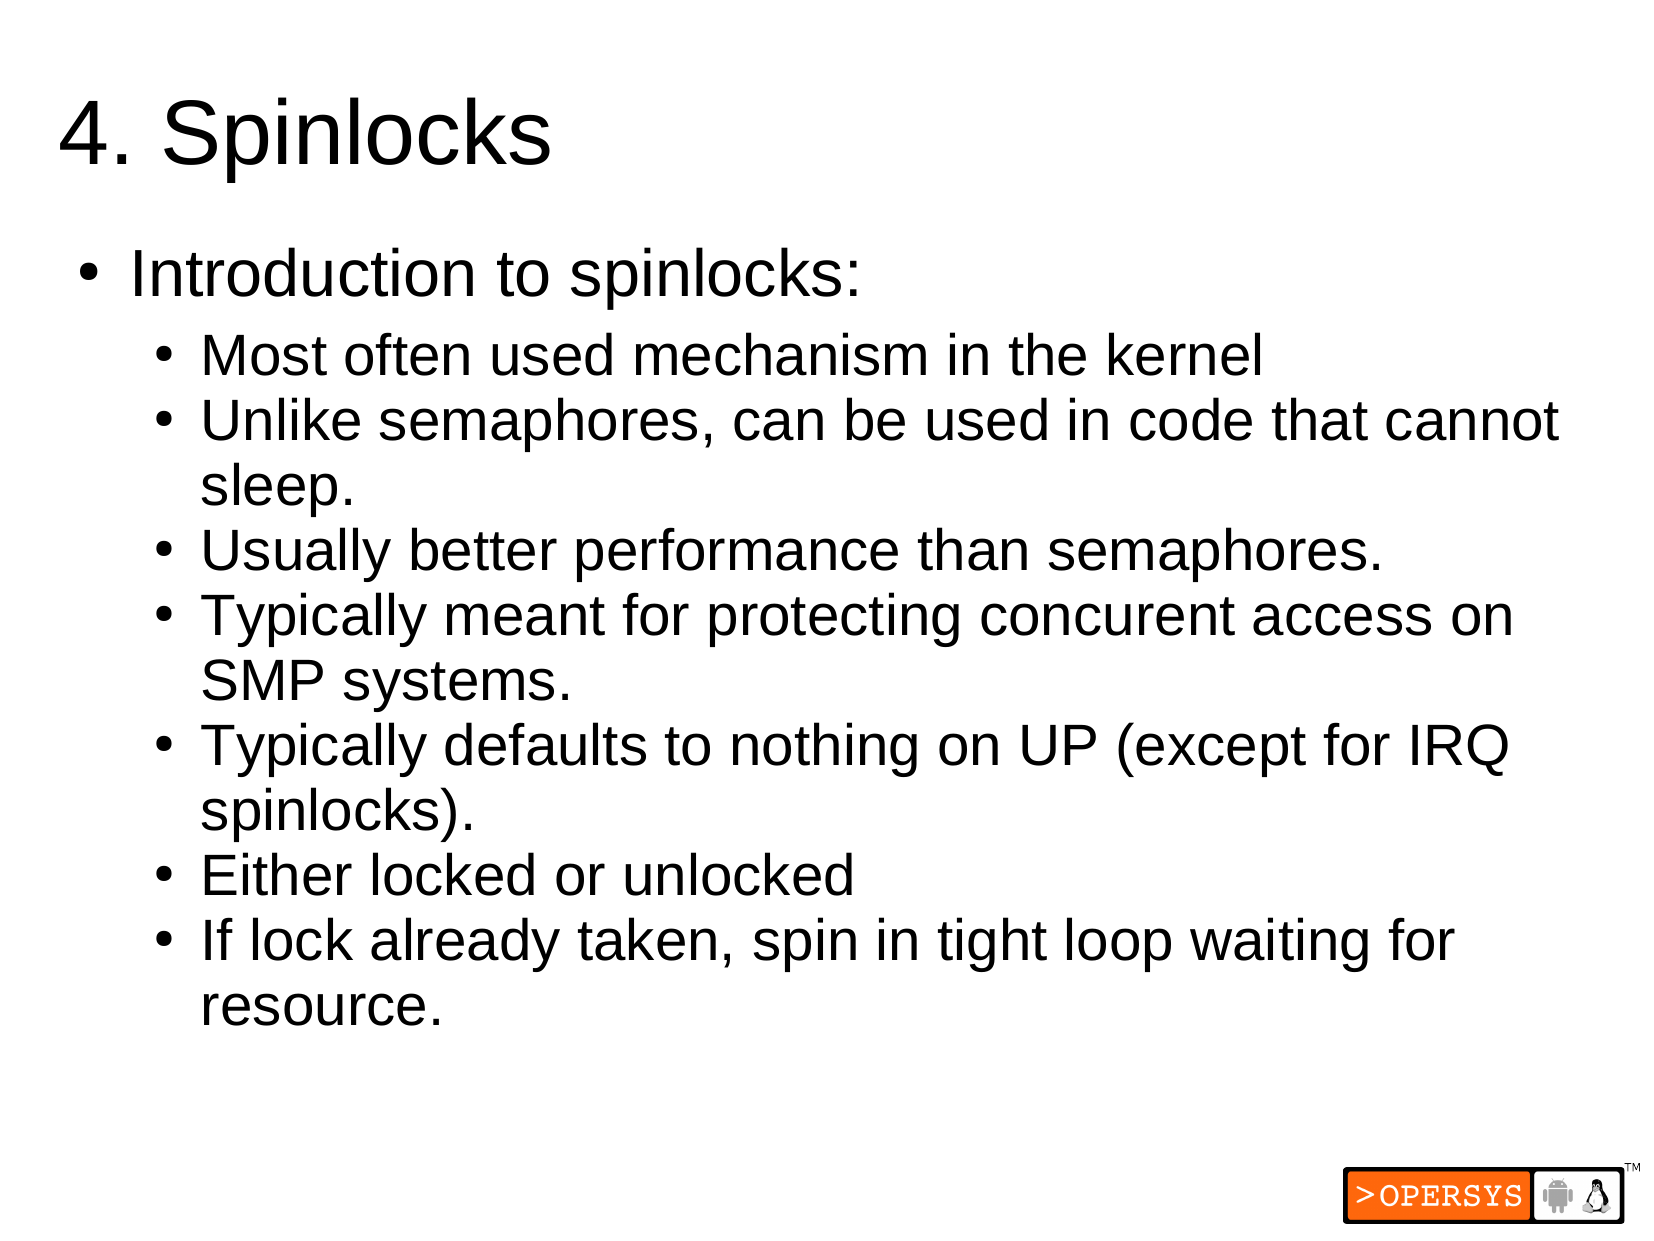

# 4. Spinlocks
Introduction to spinlocks:
Most often used mechanism in the kernel
Unlike semaphores, can be used in code that cannot sleep.
Usually better performance than semaphores.
Typically meant for protecting concurent access on SMP systems.
Typically defaults to nothing on UP (except for IRQ spinlocks).
Either locked or unlocked
If lock already taken, spin in tight loop waiting for resource.